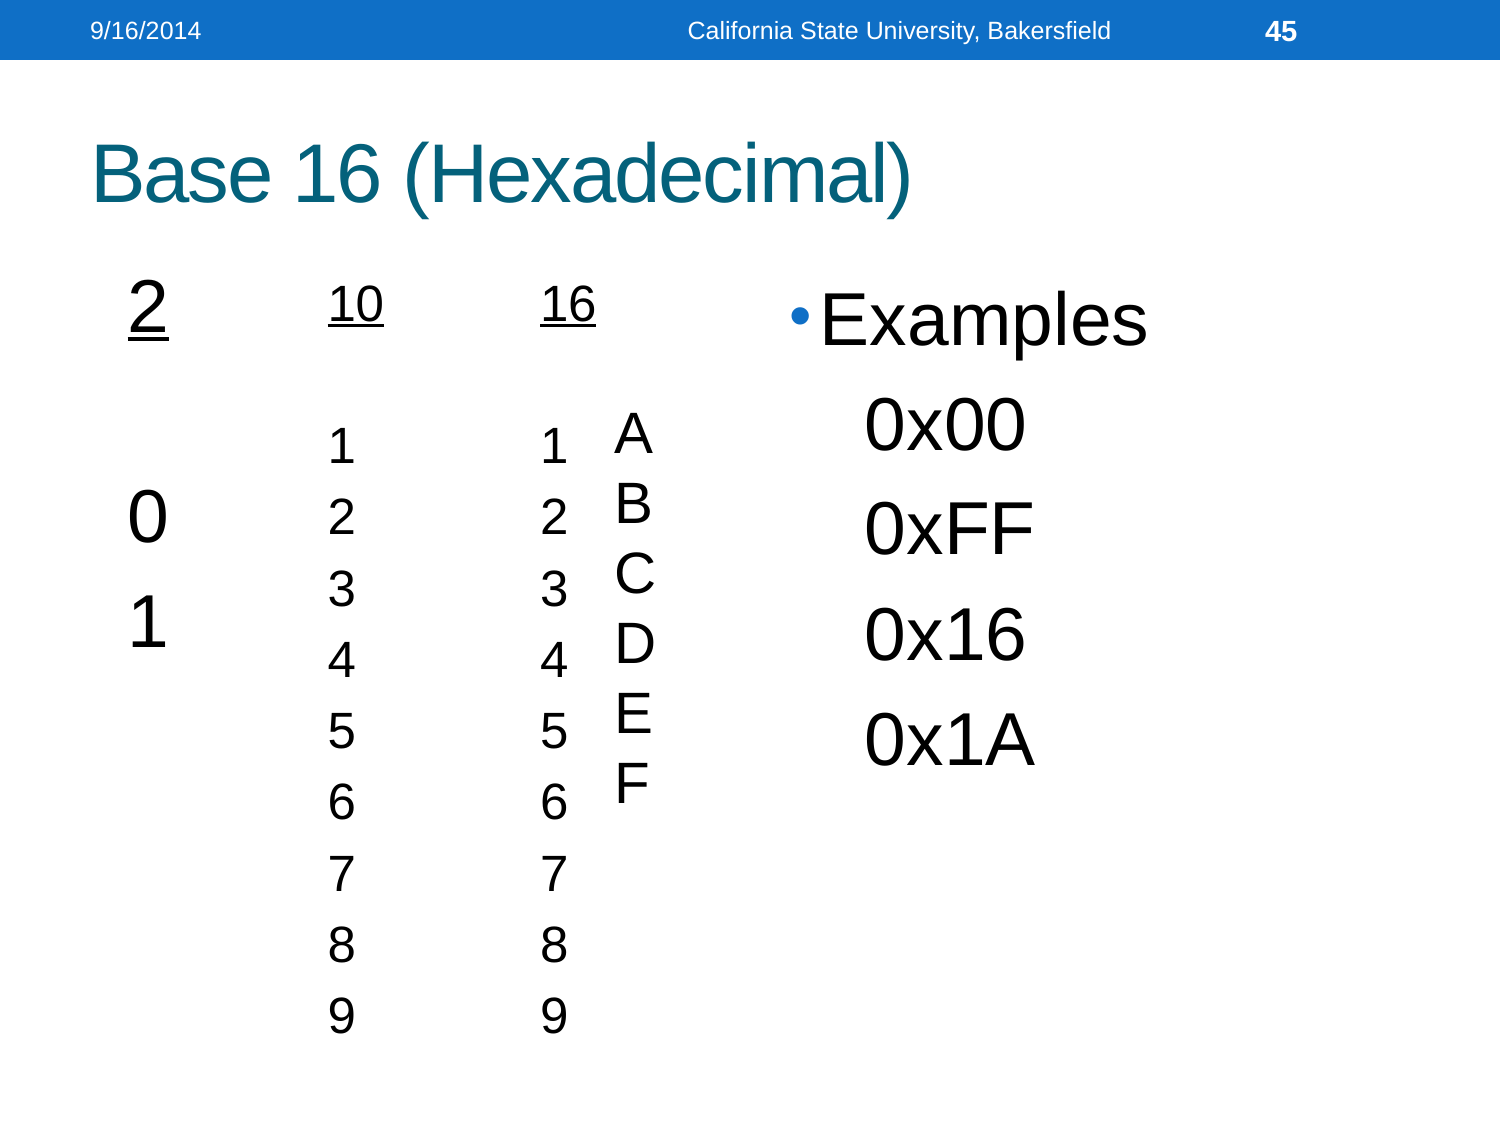

9/16/2014
California State University, Bakersfield
# Base 16 (Hexadecimal)
2
0
1
10
1
2
3
4
5
6
7
8
9
16
1
2
3
4
5
6
7
8
9
Examples
	0x00
	0xFF
	0x16
	0x1A
A
B
C
D
E
F